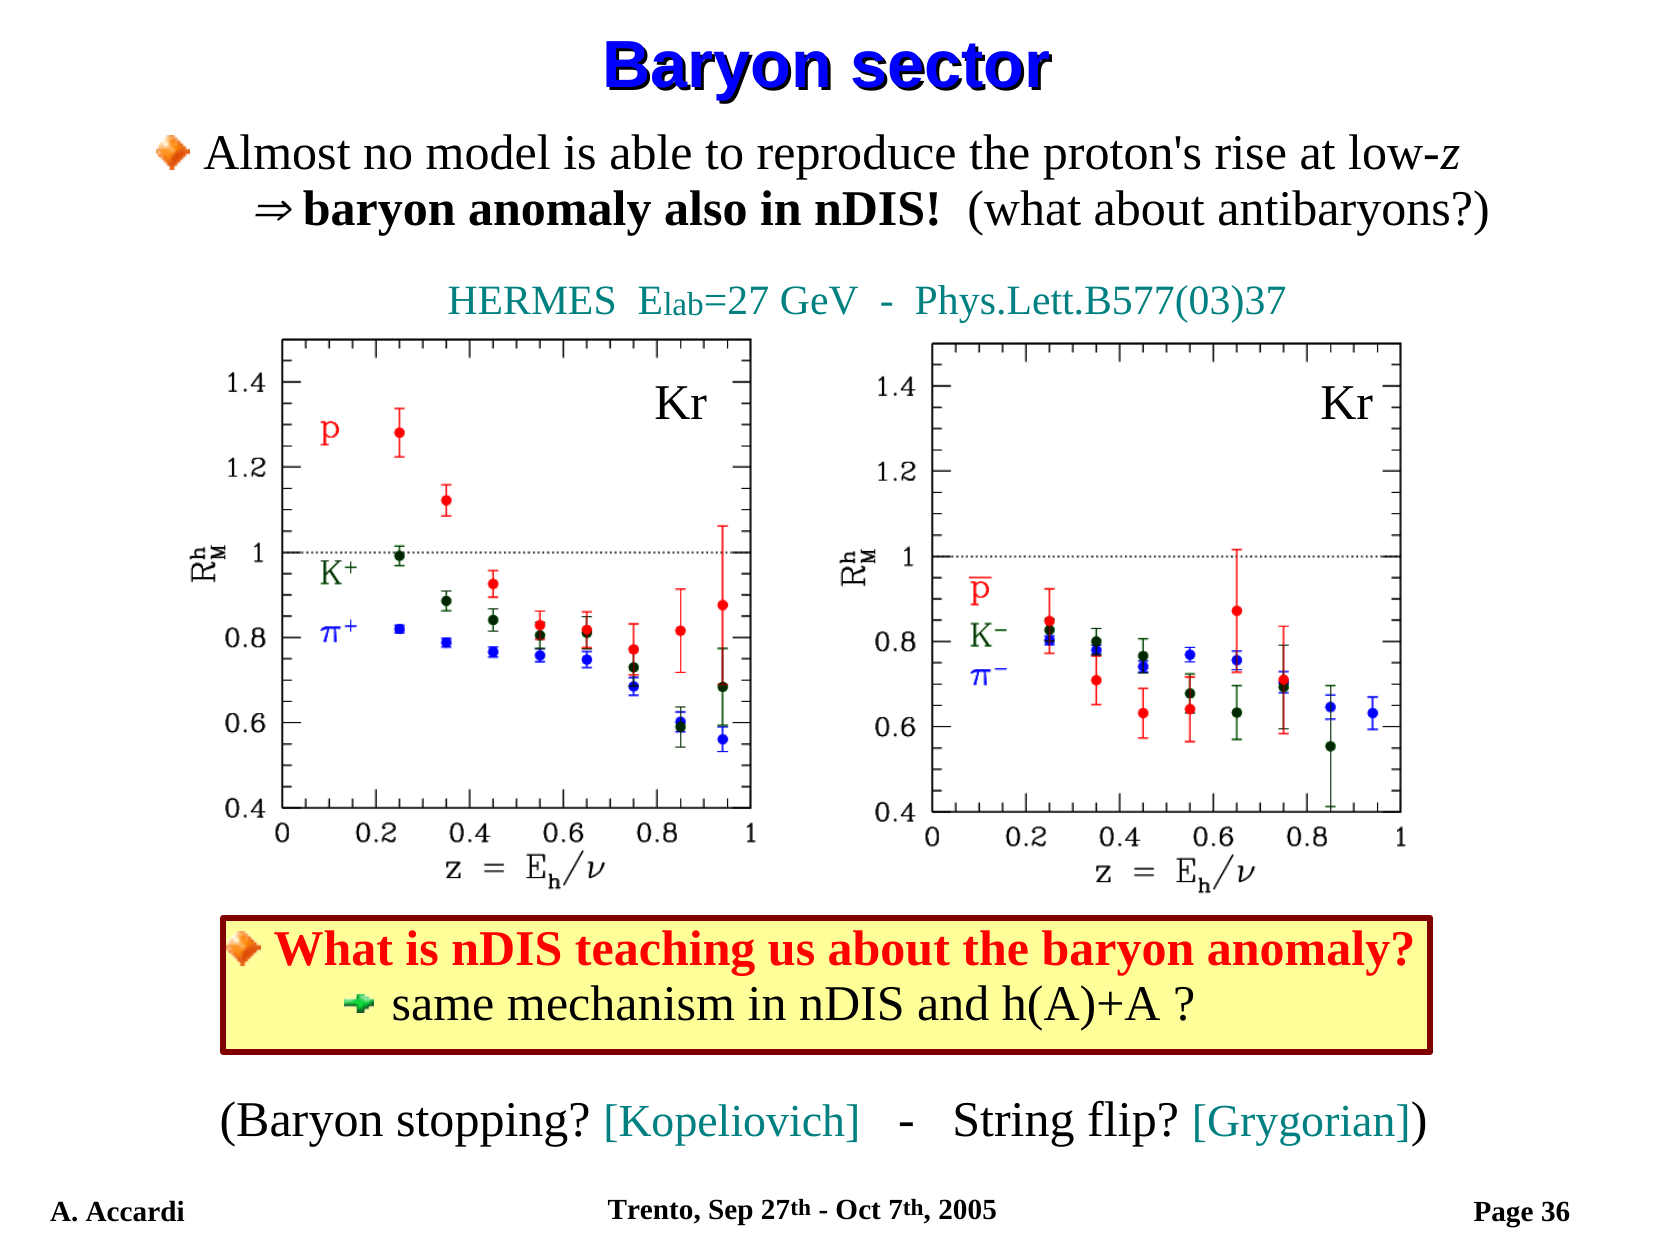

Baryon sector
Almost no model is able to reproduce the proton's rise at low-z
 baryon anomaly also in nDIS! (what about antibaryons?)
 HERMES Elab=27 GeV - Phys.Lett.B577(03)37
Kr
Kr
What is nDIS teaching us about the baryon anomaly?
same mechanism in nDIS and h(A)+A ?
(Baryon stopping? [Kopeliovich] - String flip? [Grygorian])
A. Accardi
Trento, Sep 27th - Oct 7th, 2005
Page